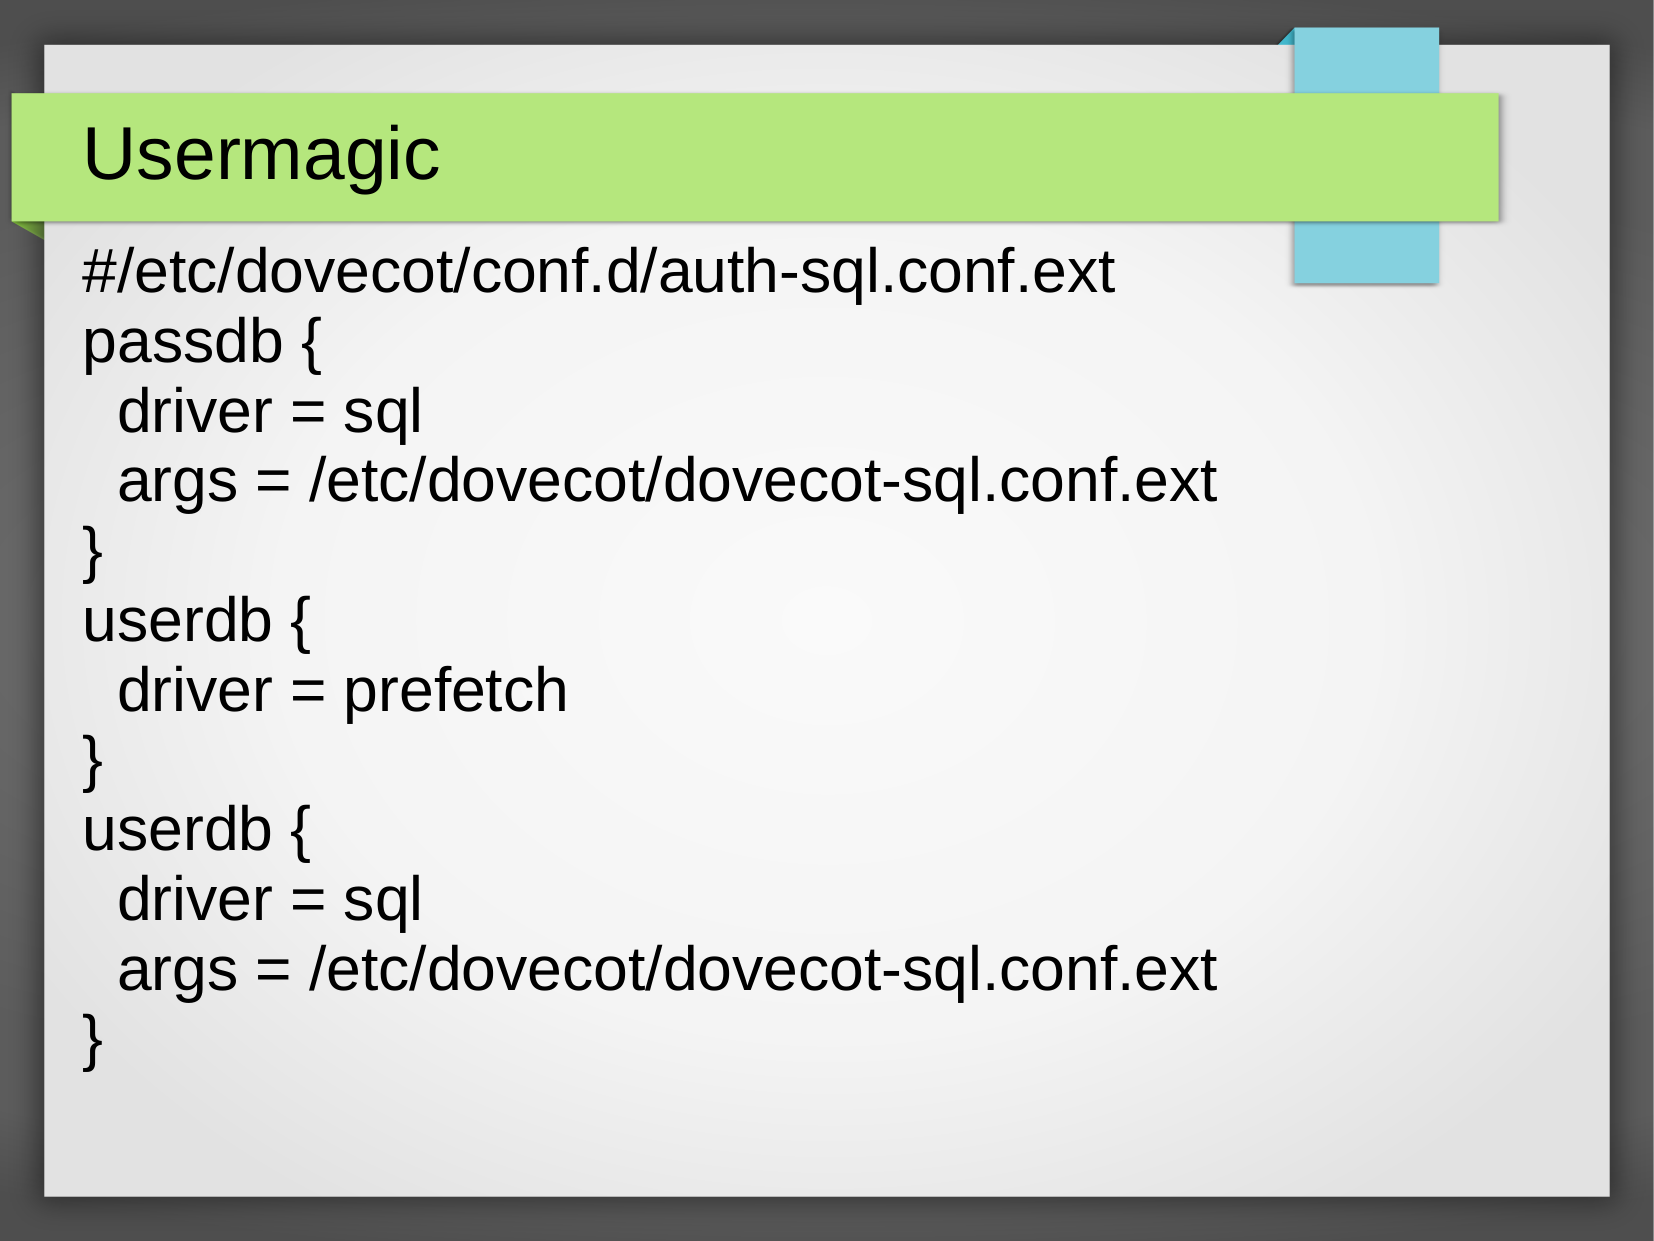

# Usermagic
#/etc/dovecot/conf.d/auth-sql.conf.ext
passdb {
 driver = sql
 args = /etc/dovecot/dovecot-sql.conf.ext
}
userdb {
 driver = prefetch
}
userdb {
 driver = sql
 args = /etc/dovecot/dovecot-sql.conf.ext
}